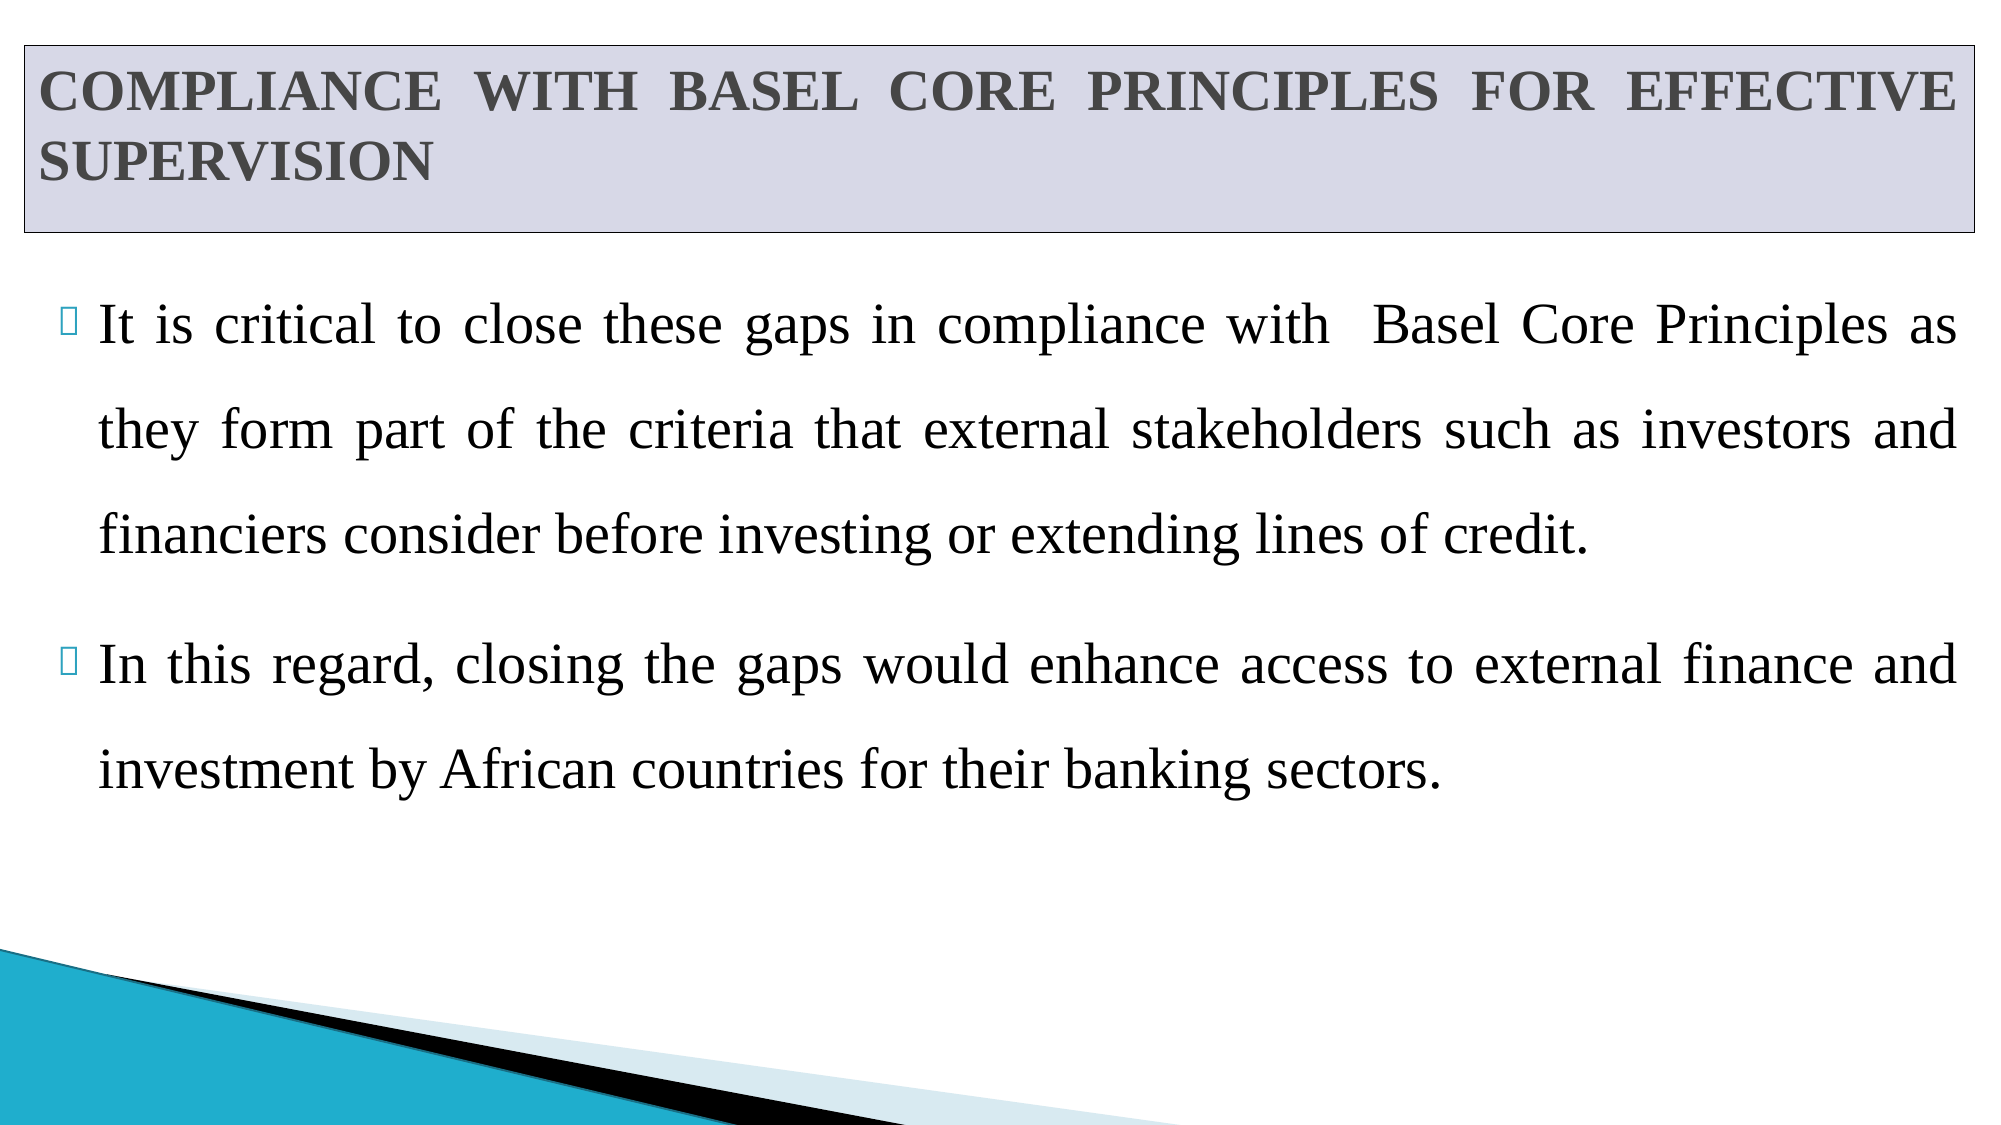

COMPLIANCE WITH BASEL CORE PRINCIPLES FOR EFFECTIVE SUPERVISION
# It is critical to close these gaps in compliance with Basel Core Principles as they form part of the criteria that external stakeholders such as investors and financiers consider before investing or extending lines of credit.
In this regard, closing the gaps would enhance access to external finance and investment by African countries for their banking sectors.